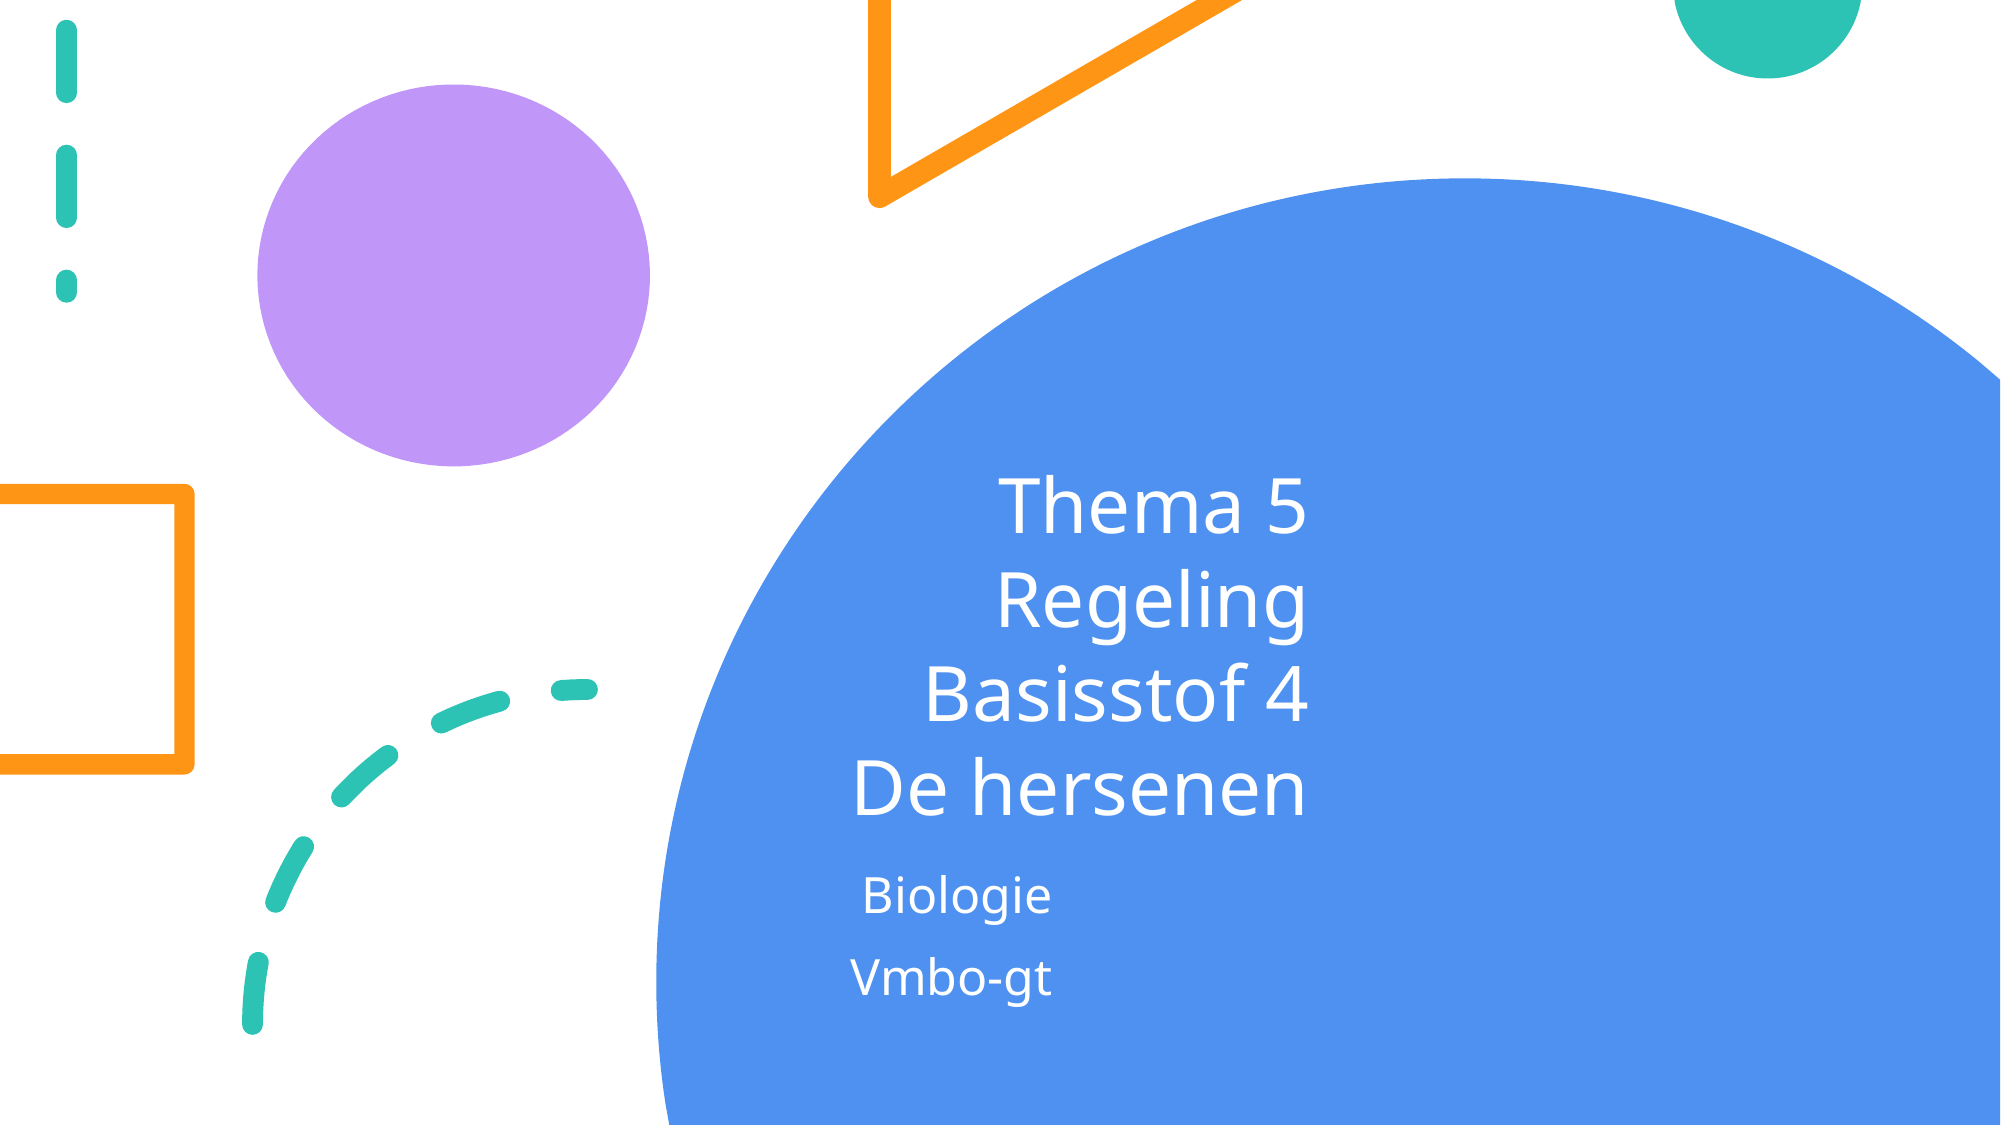

# Thema 5 Regeling Basisstof 4 De hersenen
Biologie
Vmbo-gt